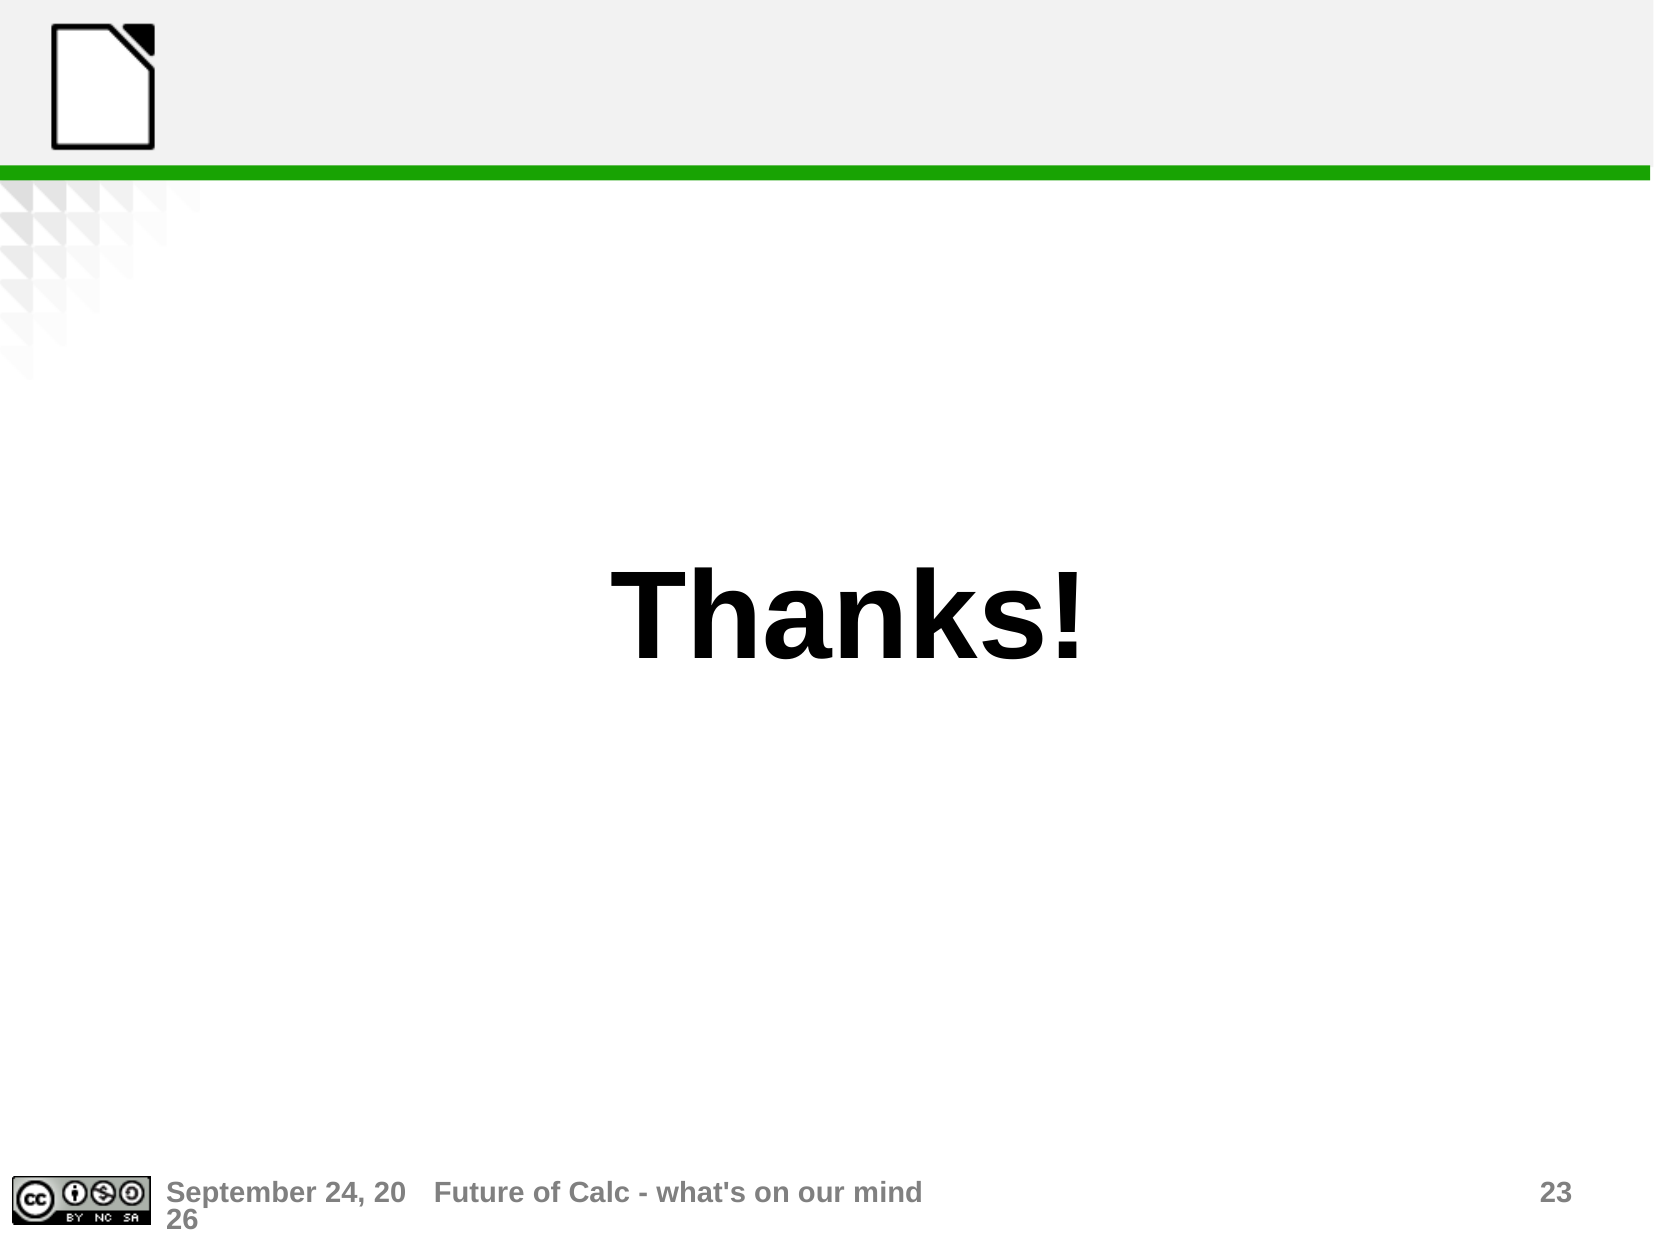

Thanks!
Future of Calc - what's on our mind
23